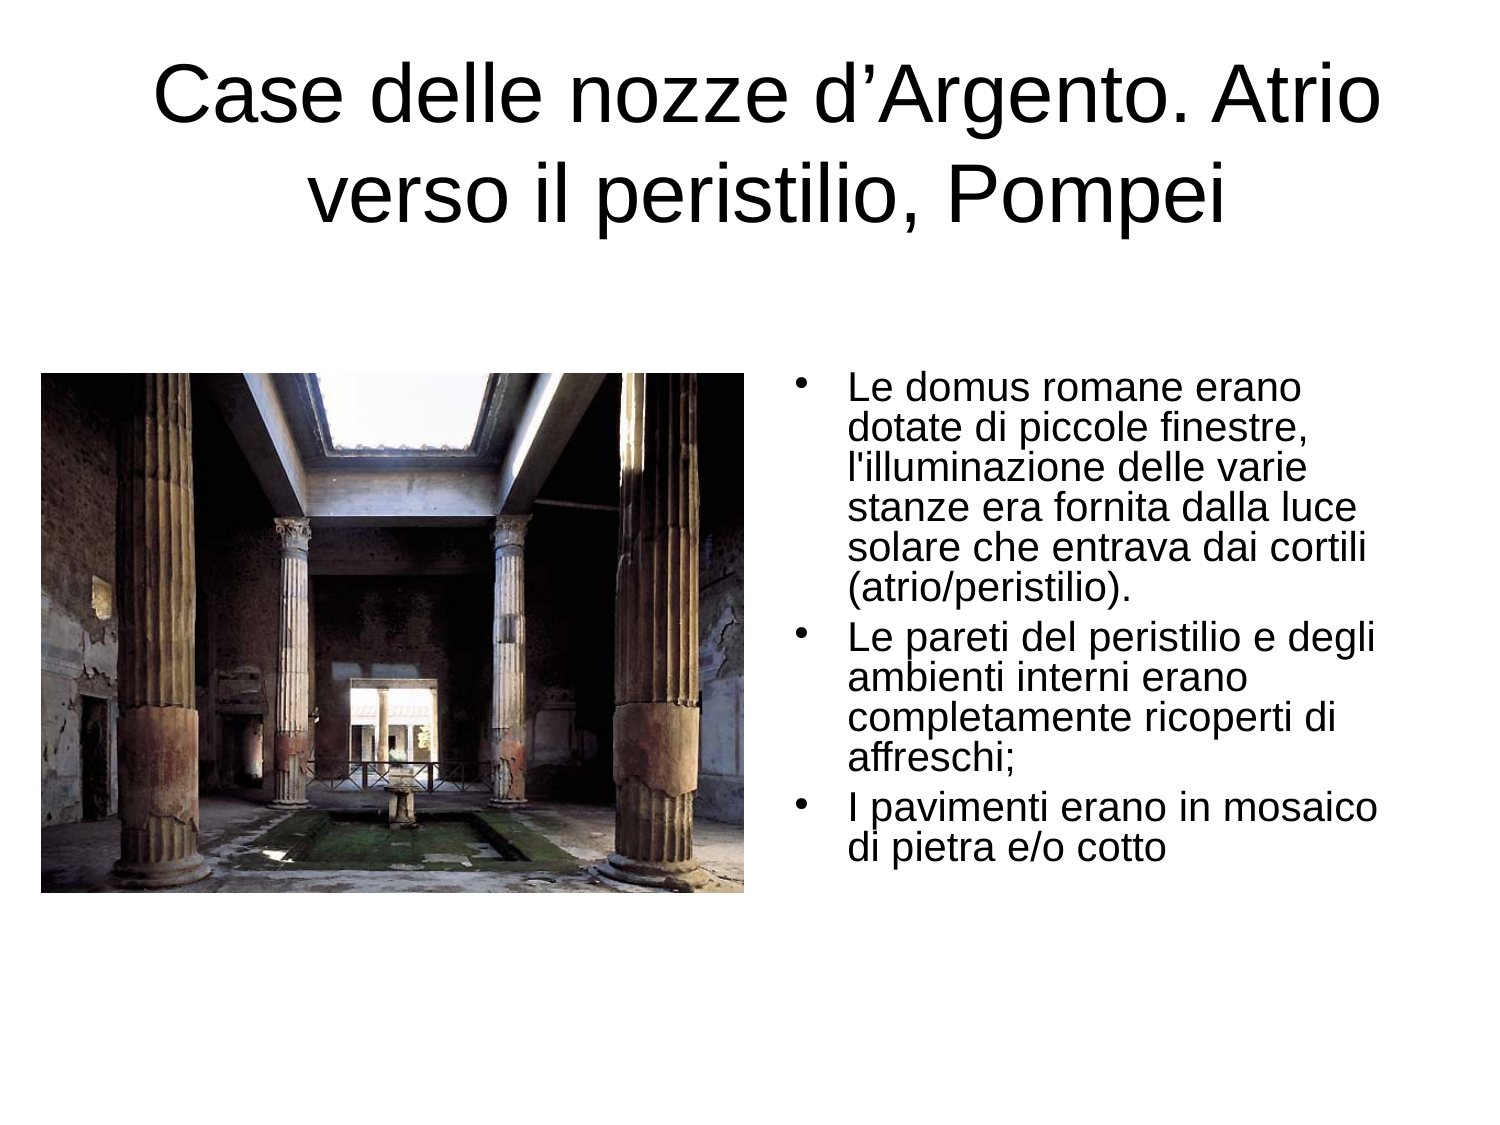

# Case delle nozze d’Argento. Atrio verso il peristilio, Pompei
Le domus romane erano dotate di piccole finestre, l'illuminazione delle varie stanze era fornita dalla luce solare che entrava dai cortili (atrio/peristilio).
Le pareti del peristilio e degli ambienti interni erano completamente ricoperti di affreschi;
I pavimenti erano in mosaico di pietra e/o cotto